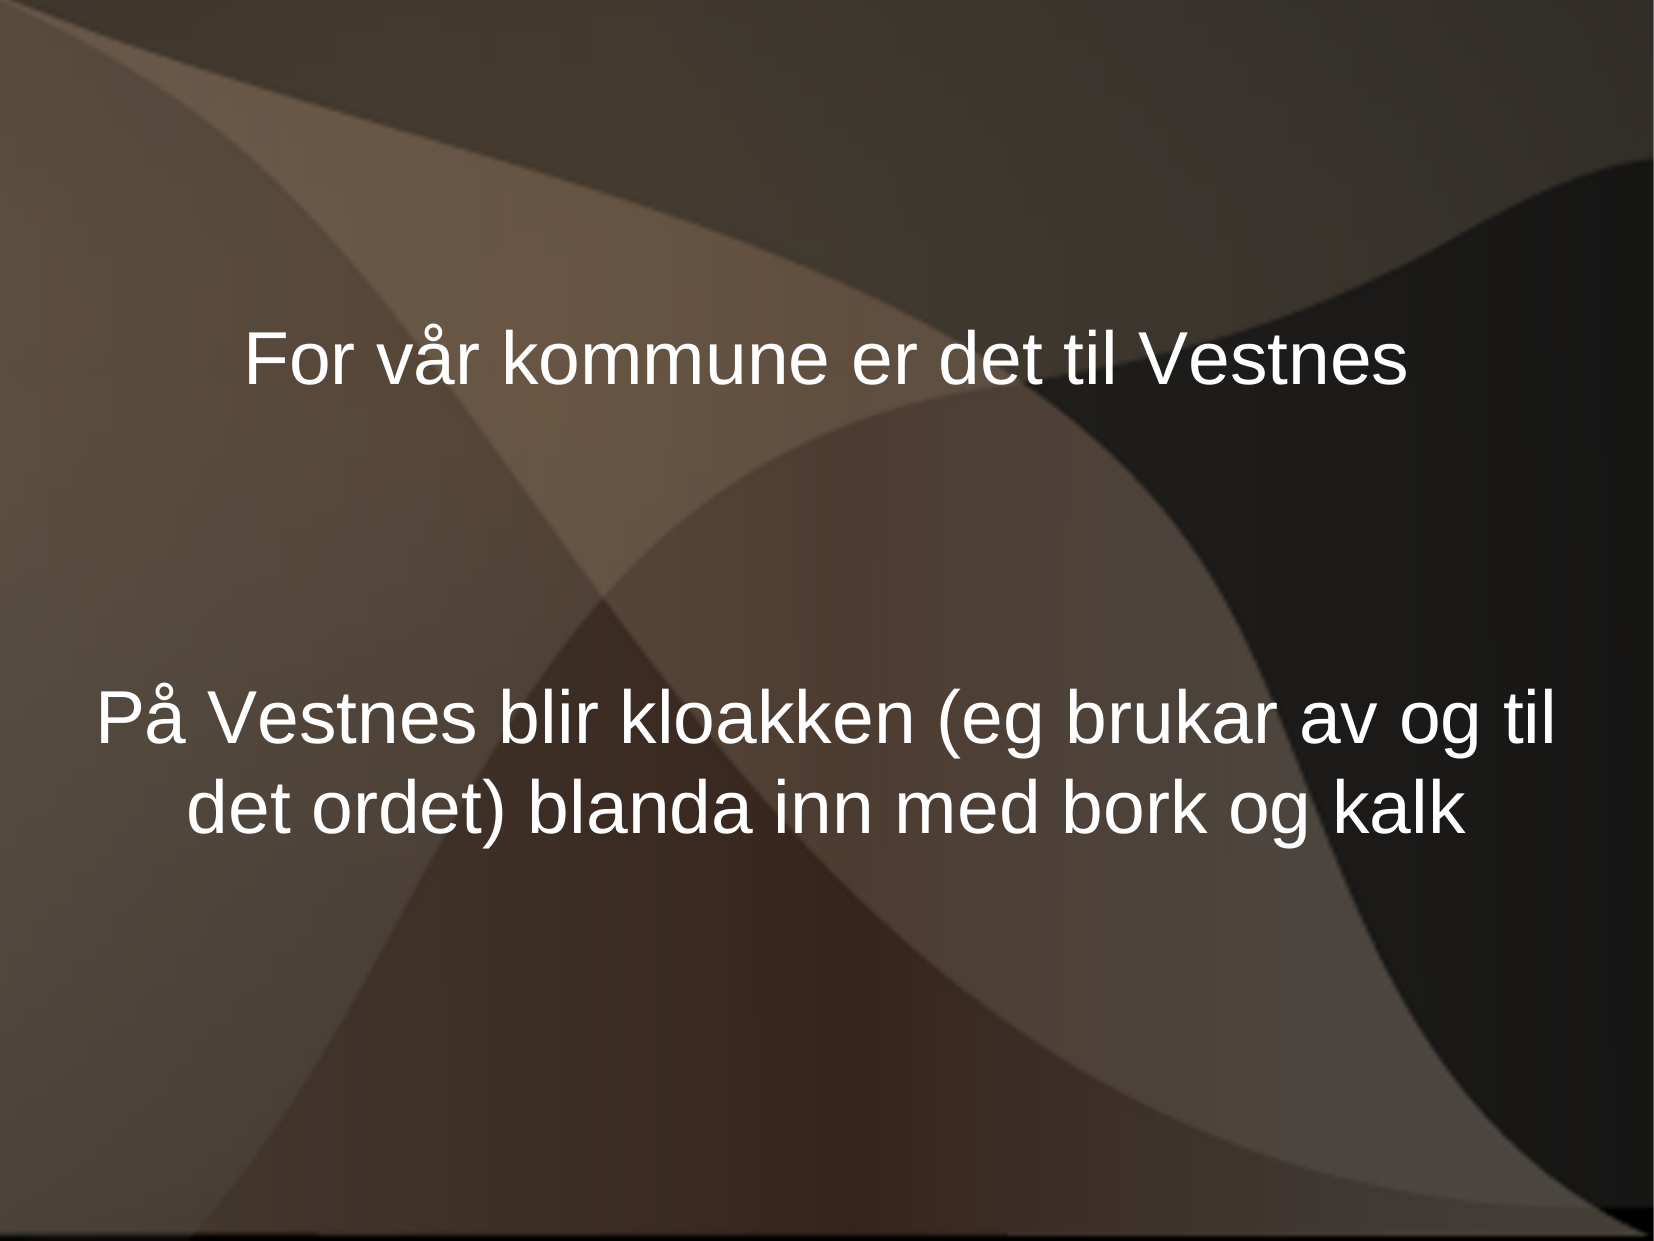

# For vår kommune er det til Vestnes
På Vestnes blir kloakken (eg brukar av og til det ordet) blanda inn med bork og kalk